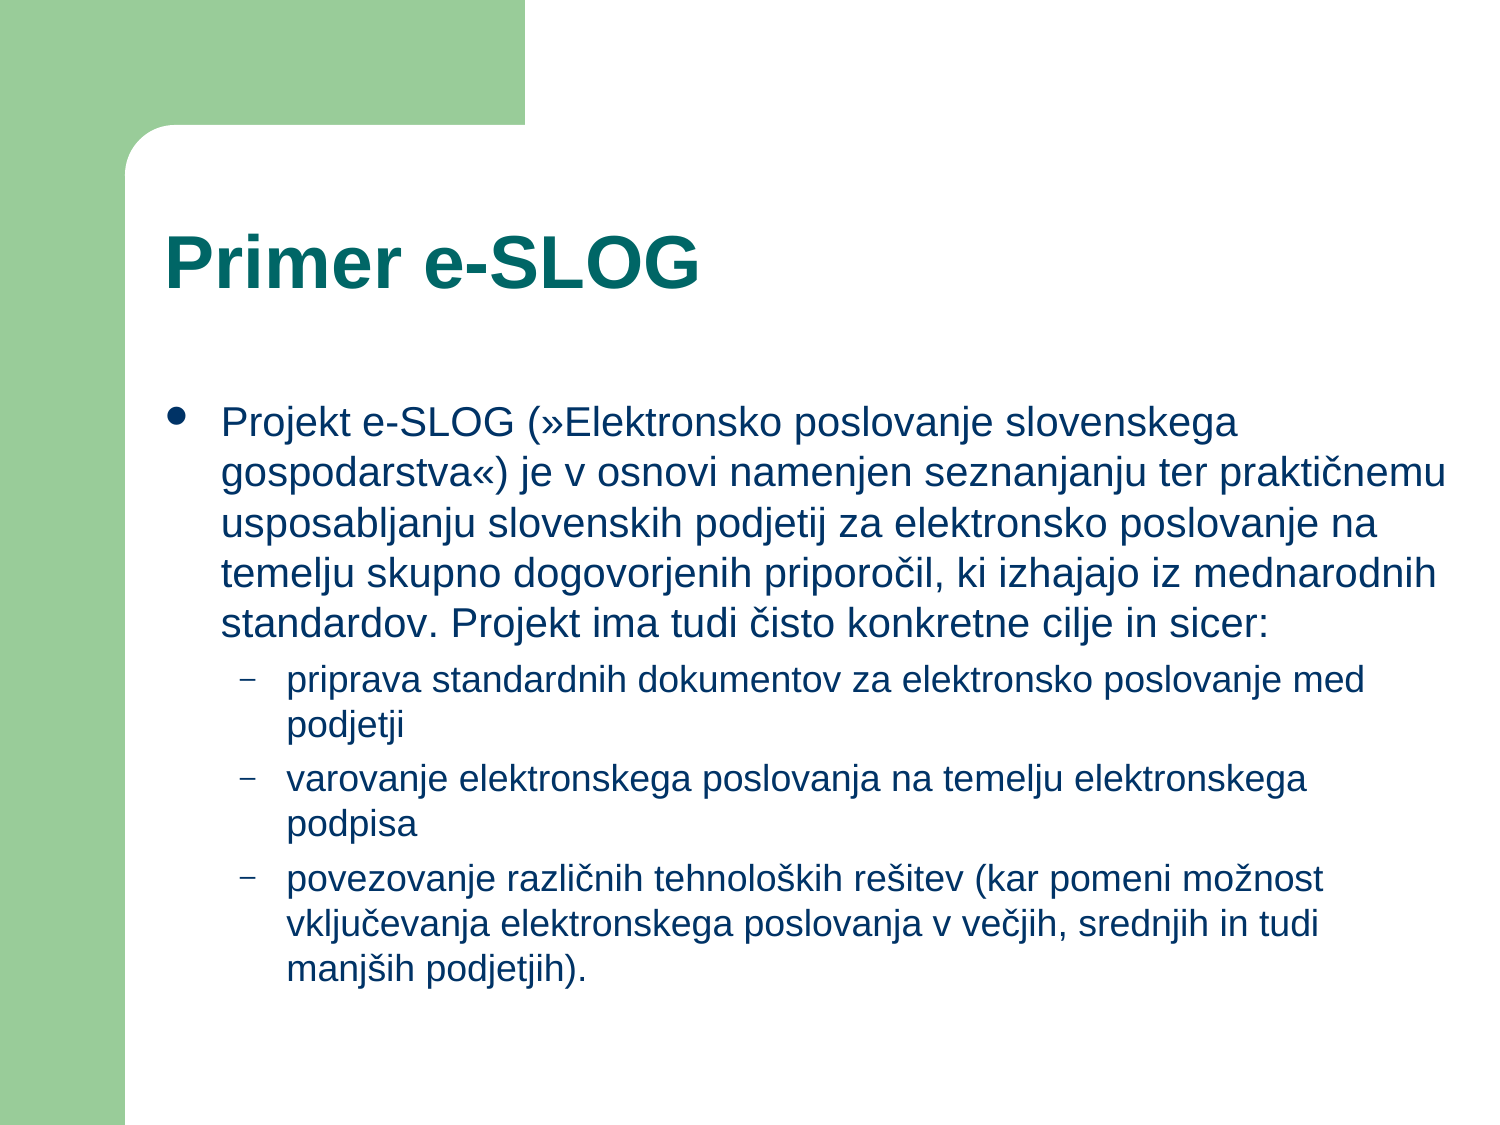

# Primer e-SLOG
Projekt e-SLOG (»Elektronsko poslovanje slovenskega gospodarstva«) je v osnovi namenjen seznanjanju ter praktičnemu usposabljanju slovenskih podjetij za elektronsko poslovanje na temelju skupno dogovorjenih priporočil, ki izhajajo iz mednarodnih standardov. Projekt ima tudi čisto konkretne cilje in sicer:
priprava standardnih dokumentov za elektronsko poslovanje med podjetji
varovanje elektronskega poslovanja na temelju elektronskega podpisa
povezovanje različnih tehnoloških rešitev (kar pomeni možnost vključevanja elektronskega poslovanja v večjih, srednjih in tudi manjših podjetjih).